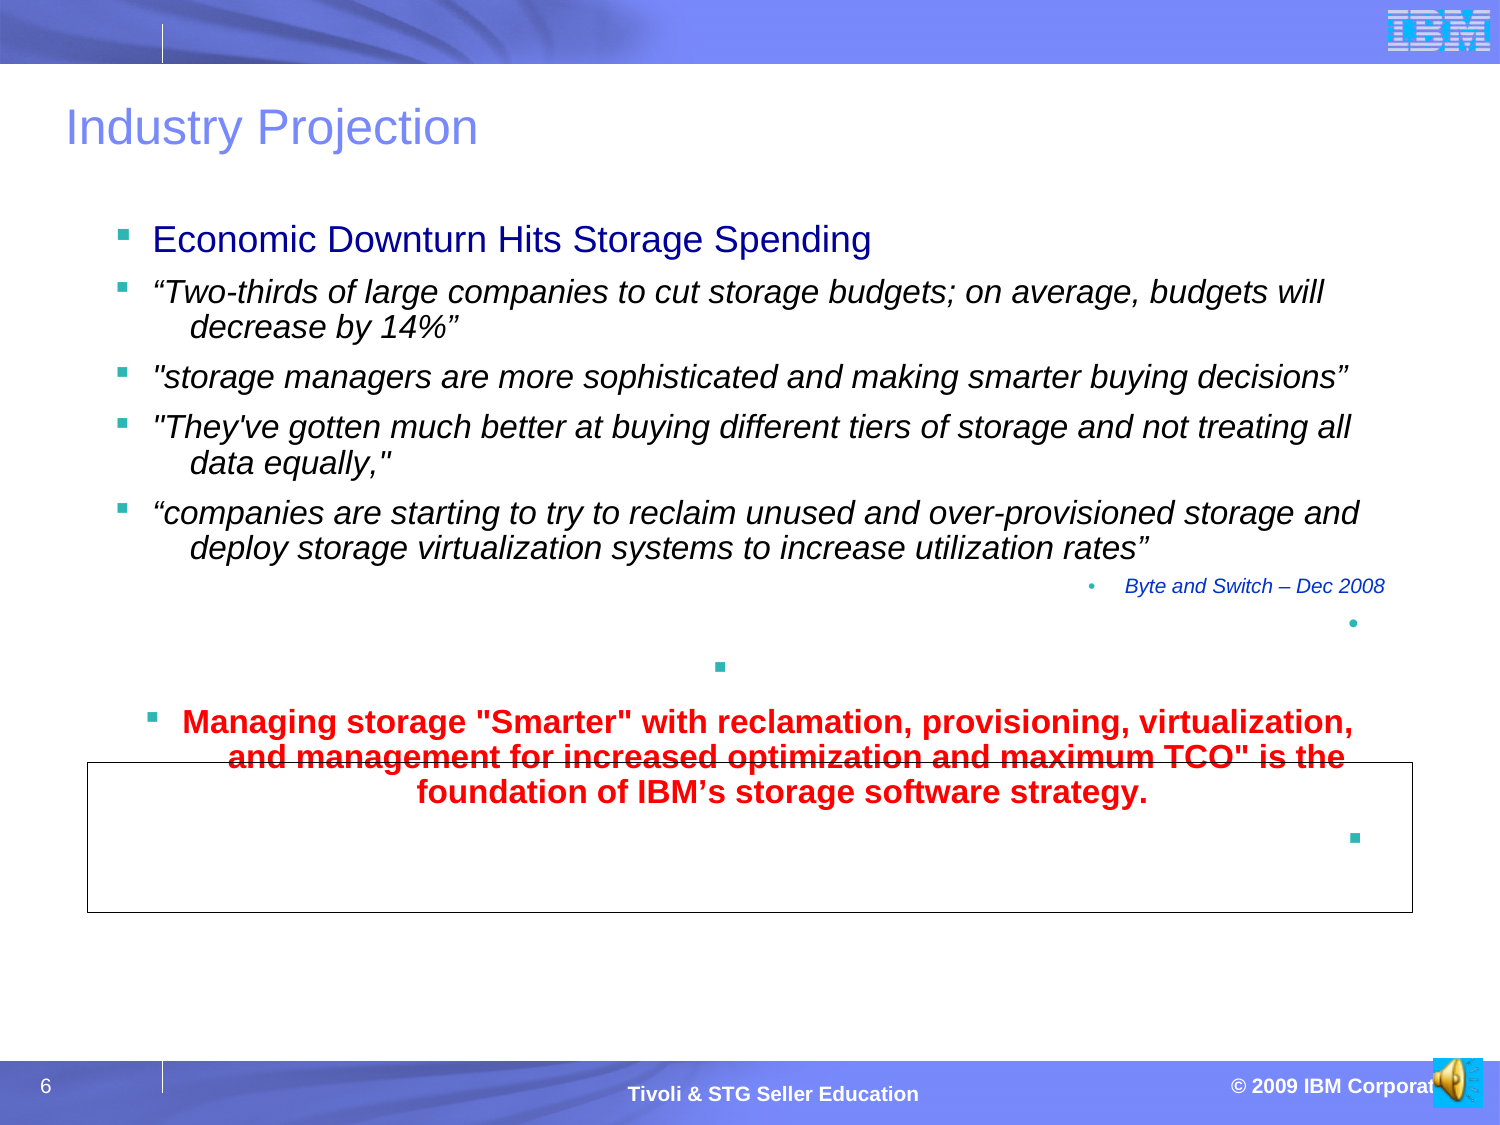

# Industry Projection
Economic Downturn Hits Storage Spending
“Two-thirds of large companies to cut storage budgets; on average, budgets will decrease by 14%”
"storage managers are more sophisticated and making smarter buying decisions”
"They've gotten much better at buying different tiers of storage and not treating all data equally,"
“companies are starting to try to reclaim unused and over-provisioned storage and deploy storage virtualization systems to increase utilization rates”
Byte and Switch – Dec 2008
Managing storage "Smarter" with reclamation, provisioning, virtualization, and management for increased optimization and maximum TCO" is the foundation of IBM’s storage software strategy.